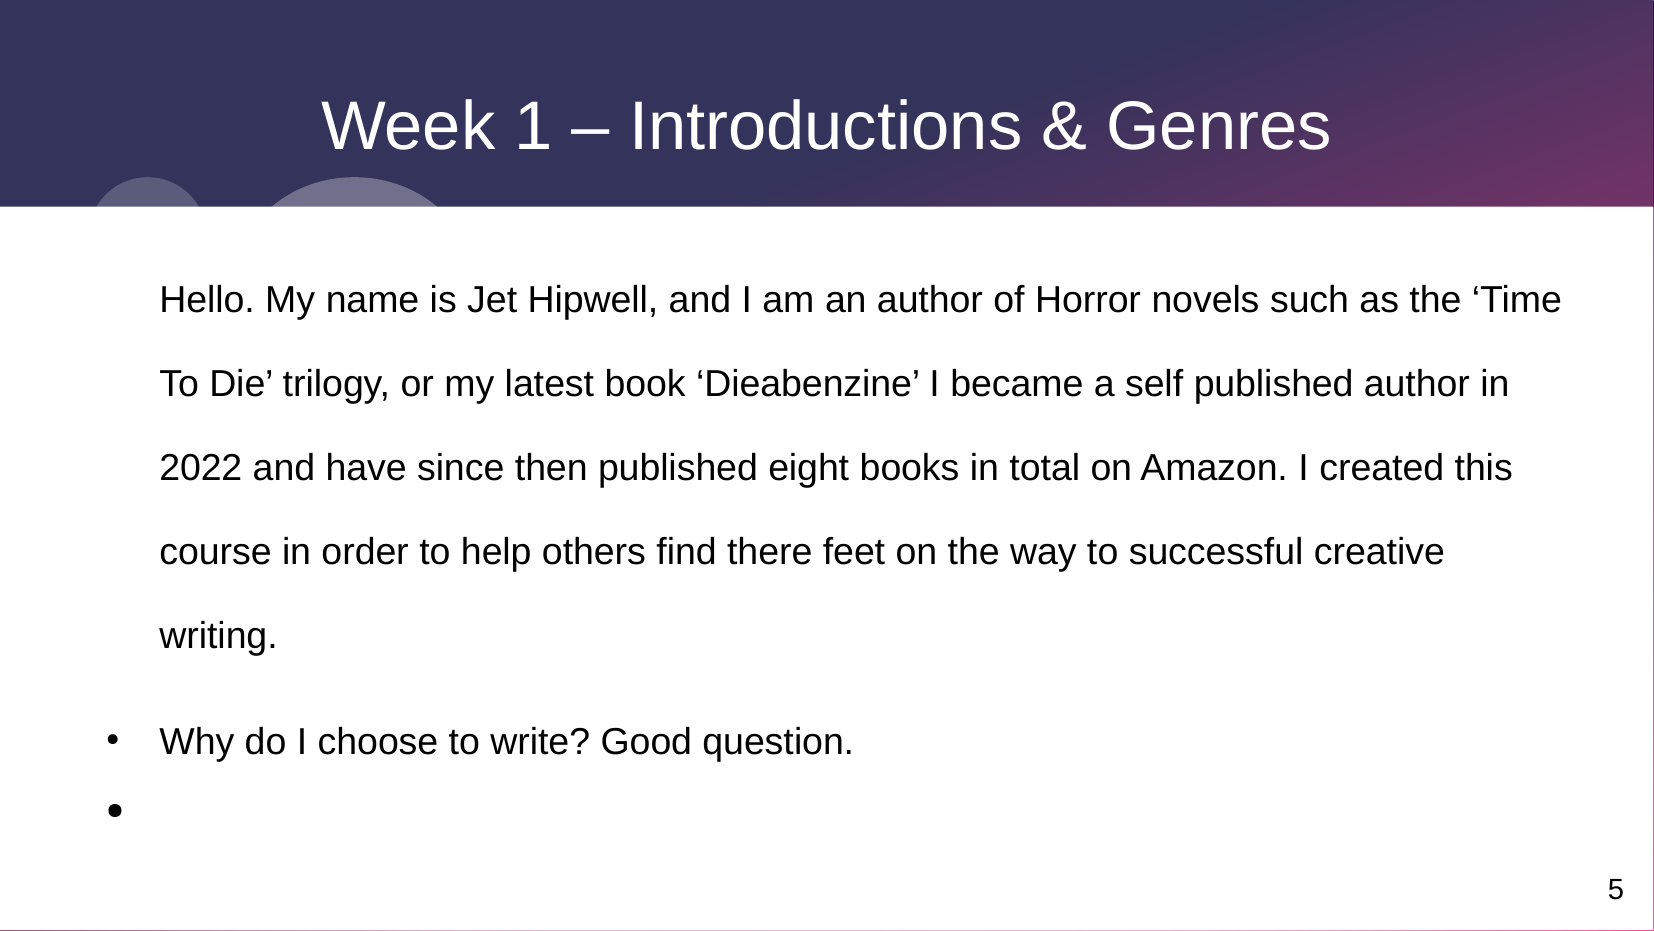

# Week 1 – Introductions & Genres
Hello. My name is Jet Hipwell, and I am an author of Horror novels such as the ‘Time To Die’ trilogy, or my latest book ‘Dieabenzine’ I became a self published author in 2022 and have since then published eight books in total on Amazon. I created this course in order to help others find there feet on the way to successful creative writing.
Why do I choose to write? Good question.
5